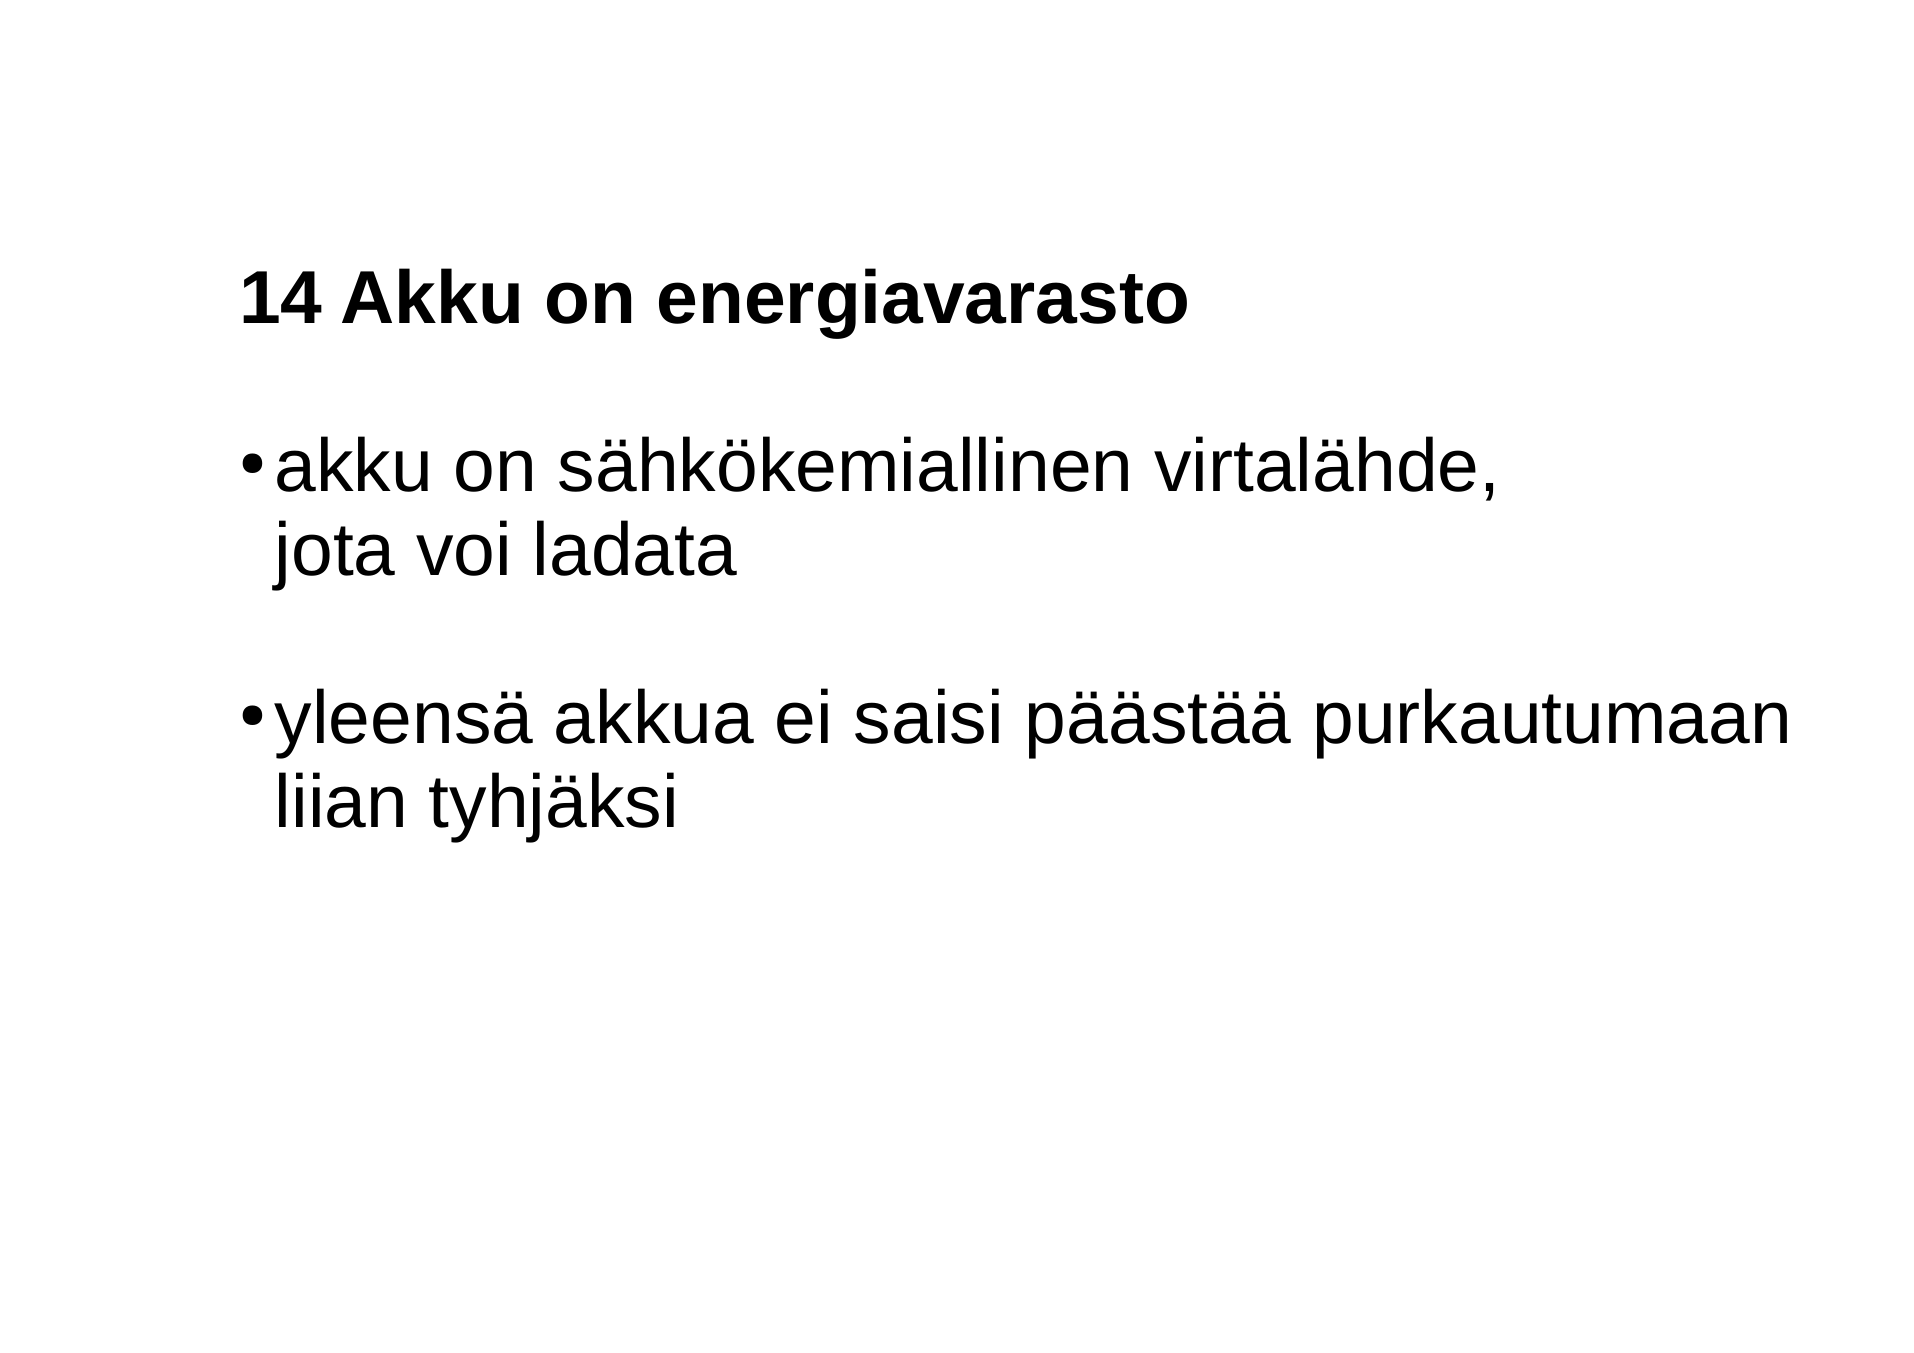

14 Akku on energiavarasto
akku on sähkökemiallinen virtalähde,
jota voi ladata
yleensä akkua ei saisi päästää purkautumaan
liian tyhjäksi